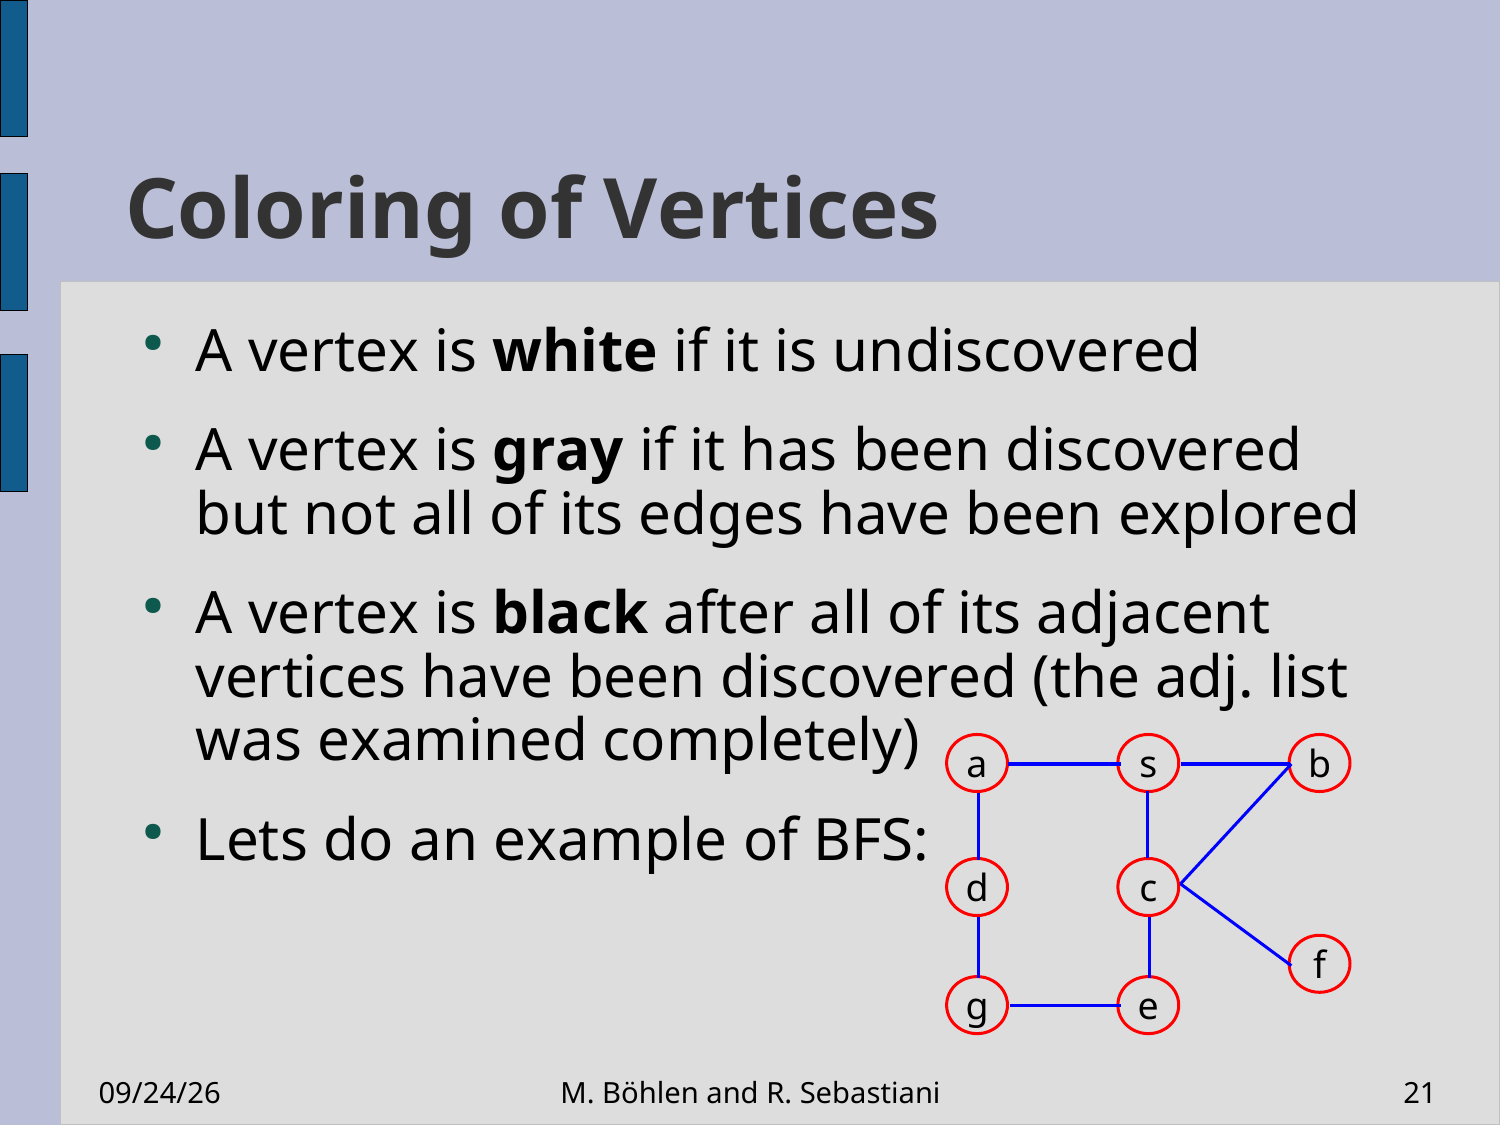

# Coloring of Vertices
A vertex is white if it is undiscovered
A vertex is gray if it has been discovered but not all of its edges have been explored
A vertex is black after all of its adjacent vertices have been discovered (the adj. list was examined completely)
Lets do an example of BFS:
a
s
b
d
c
f
g
e
M. Böhlen and R. Sebastiani
21